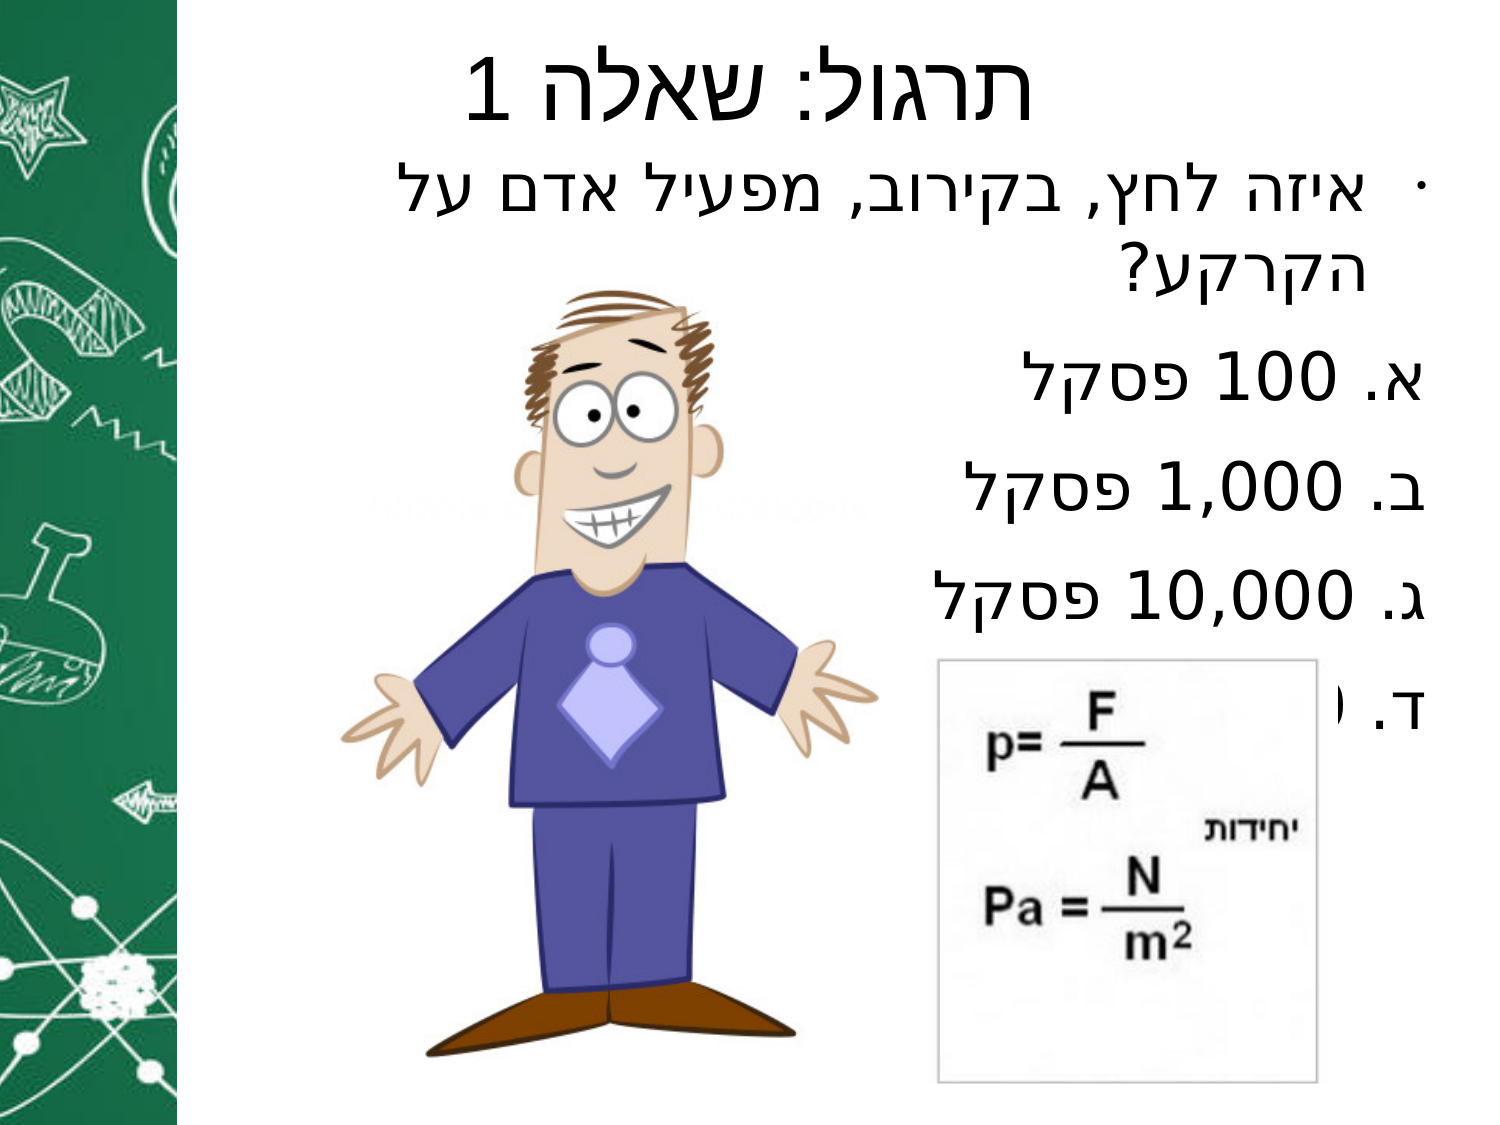

# תרגול: שאלה 1
איזה לחץ, בקירוב, מפעיל אדם על הקרקע?
א. 100 פסקל
ב. 1,000 פסקל
ג. 10,000 פסקל
ד. 100,000 פסקל